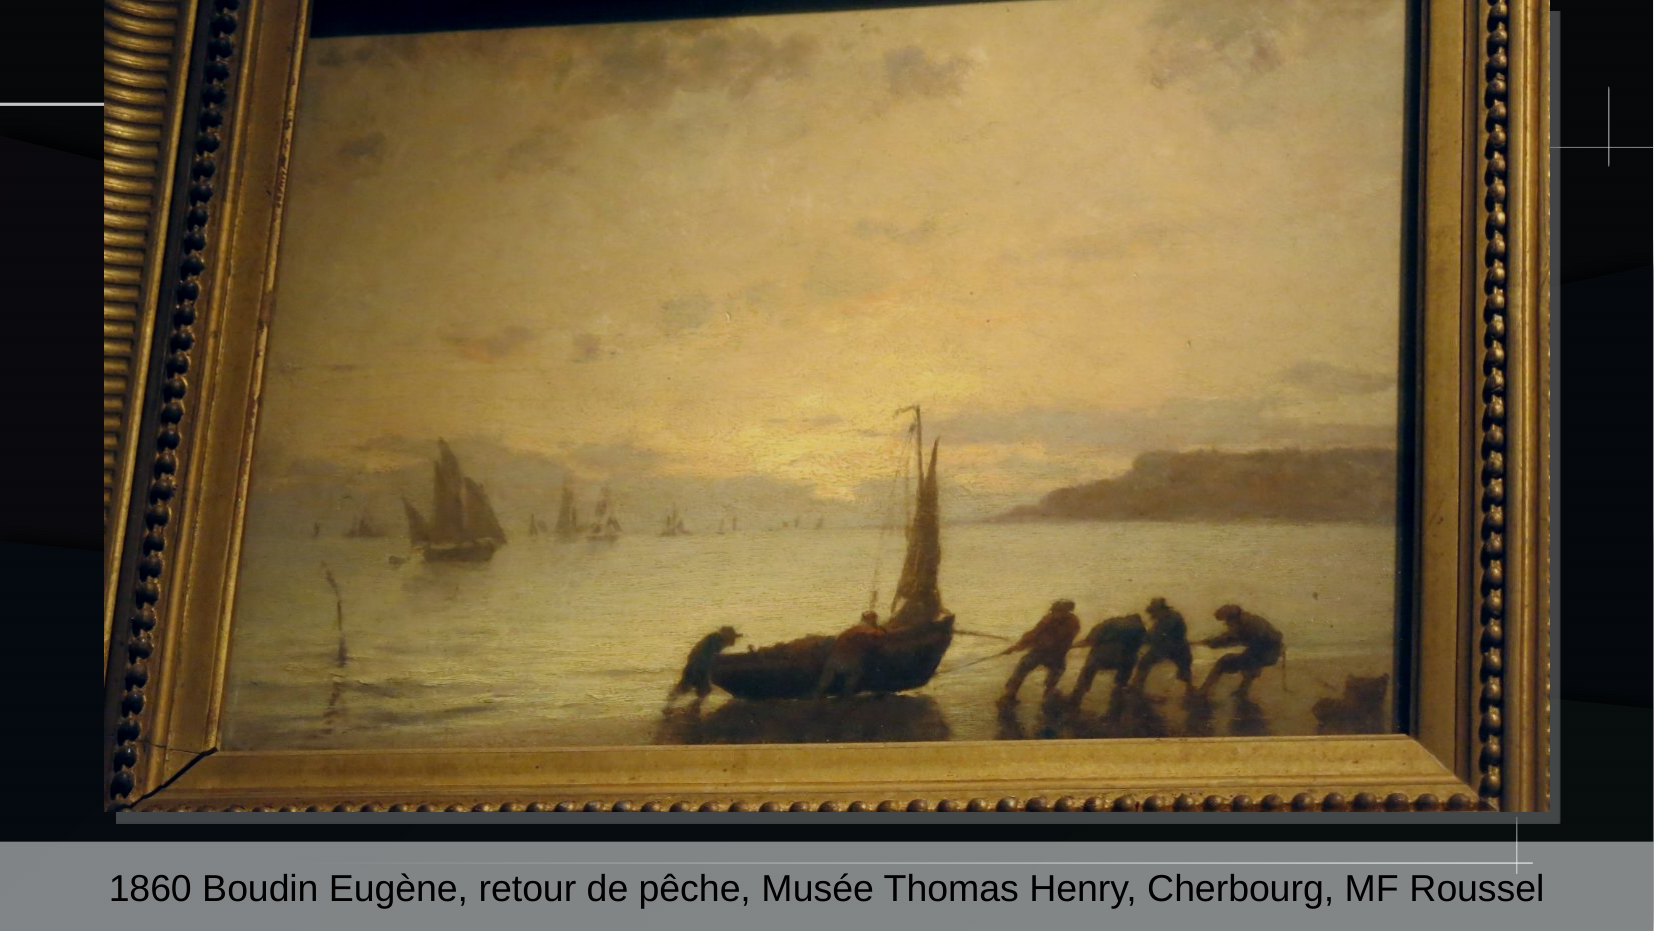

1860 Boudin Eugène, retour de pêche, Musée Thomas Henry, Cherbourg, MF Roussel